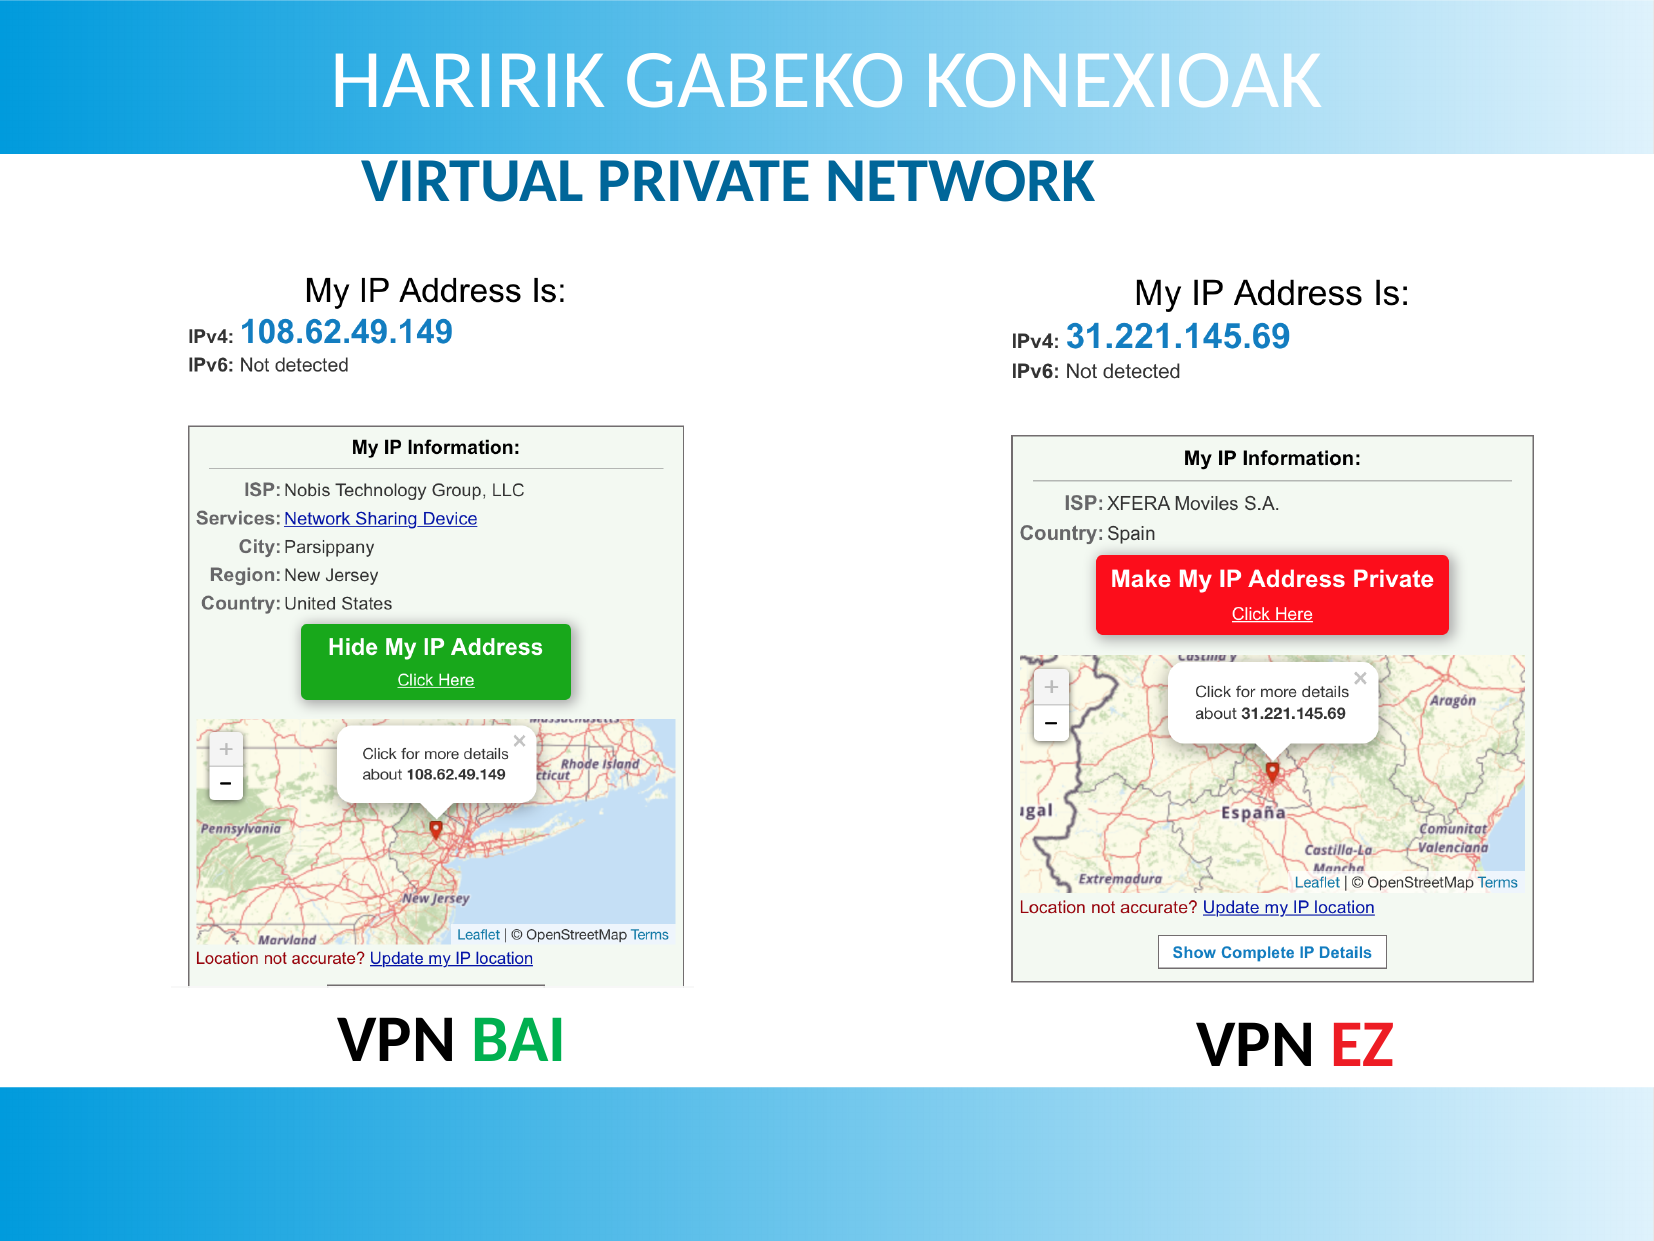

# HARIRIK GABEKO KONEXIOAK
VIRTUAL PRIVATE NETWORK
VPN BAI
VPN EZ